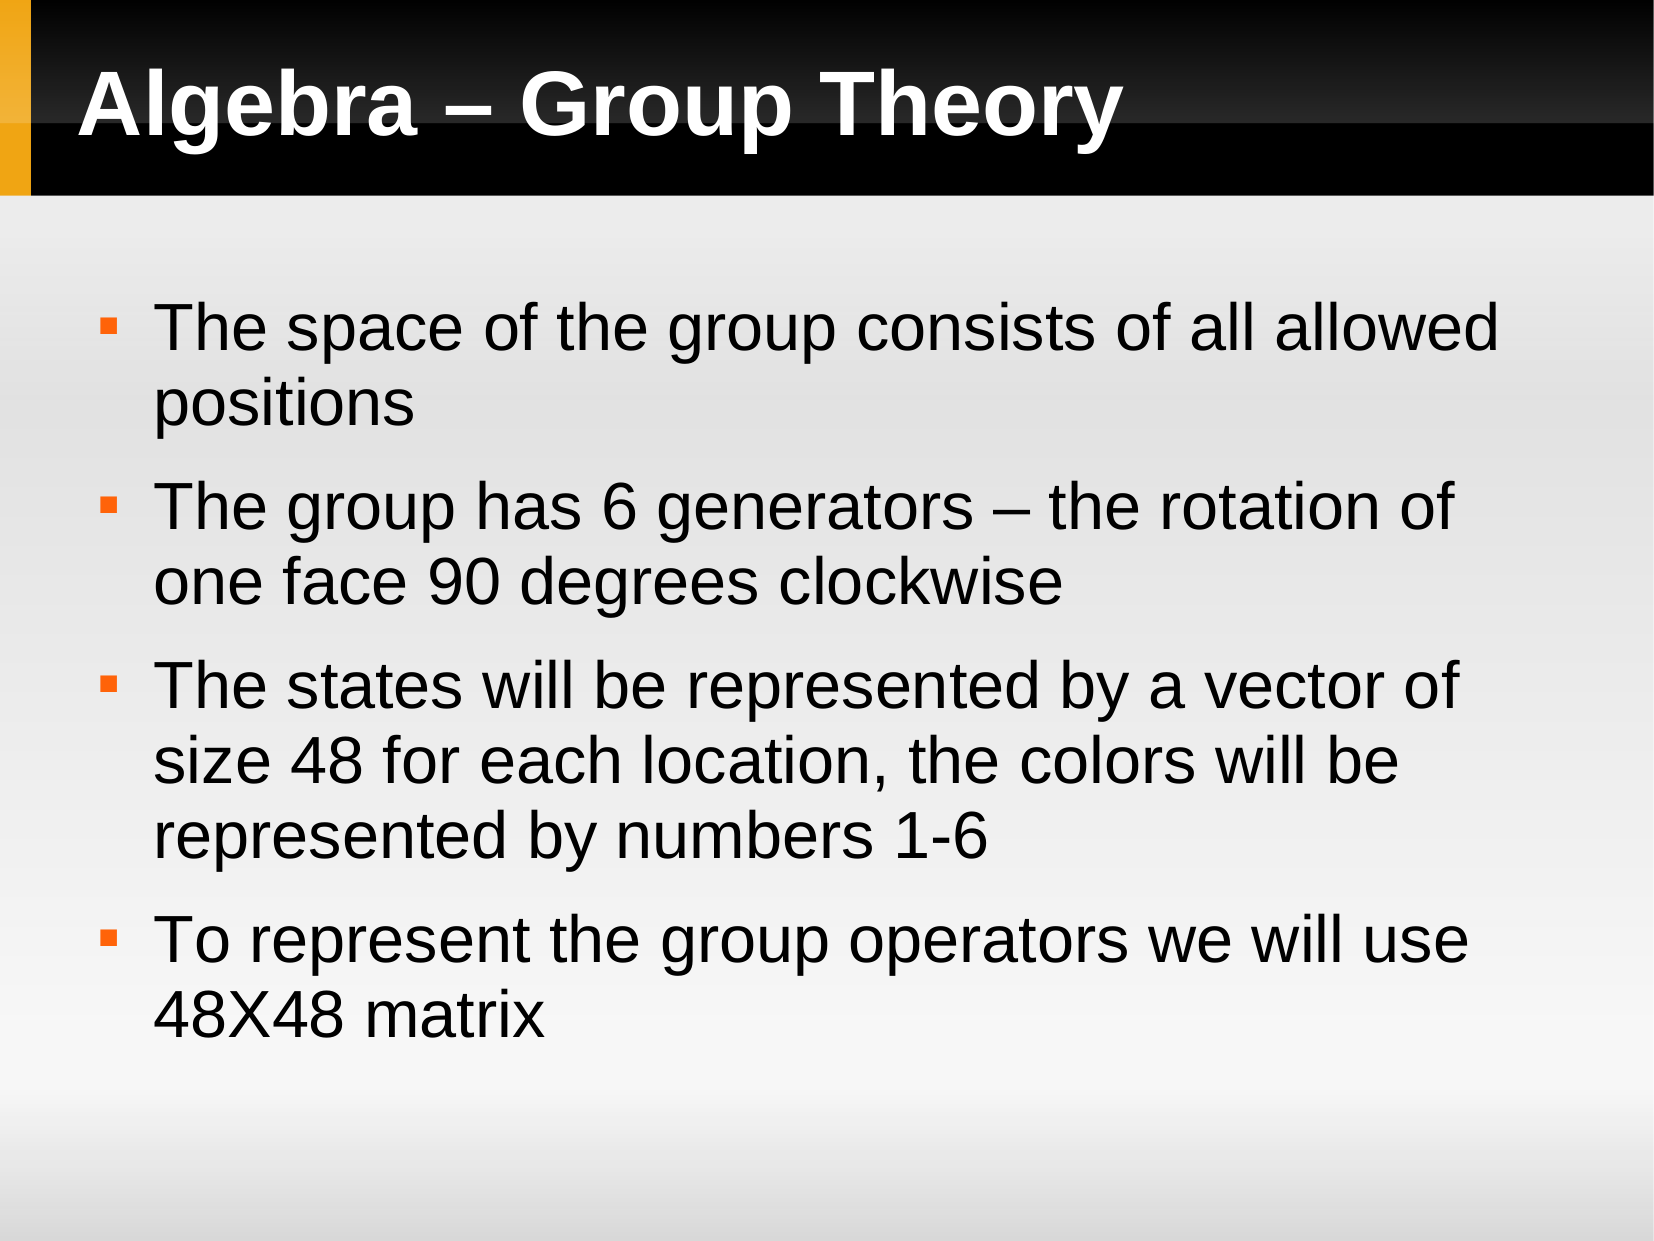

# Algebra – Group Theory
The space of the group consists of all allowed positions
The group has 6 generators – the rotation of one face 90 degrees clockwise
The states will be represented by a vector of size 48 for each location, the colors will be represented by numbers 1-6
To represent the group operators we will use 48X48 matrix